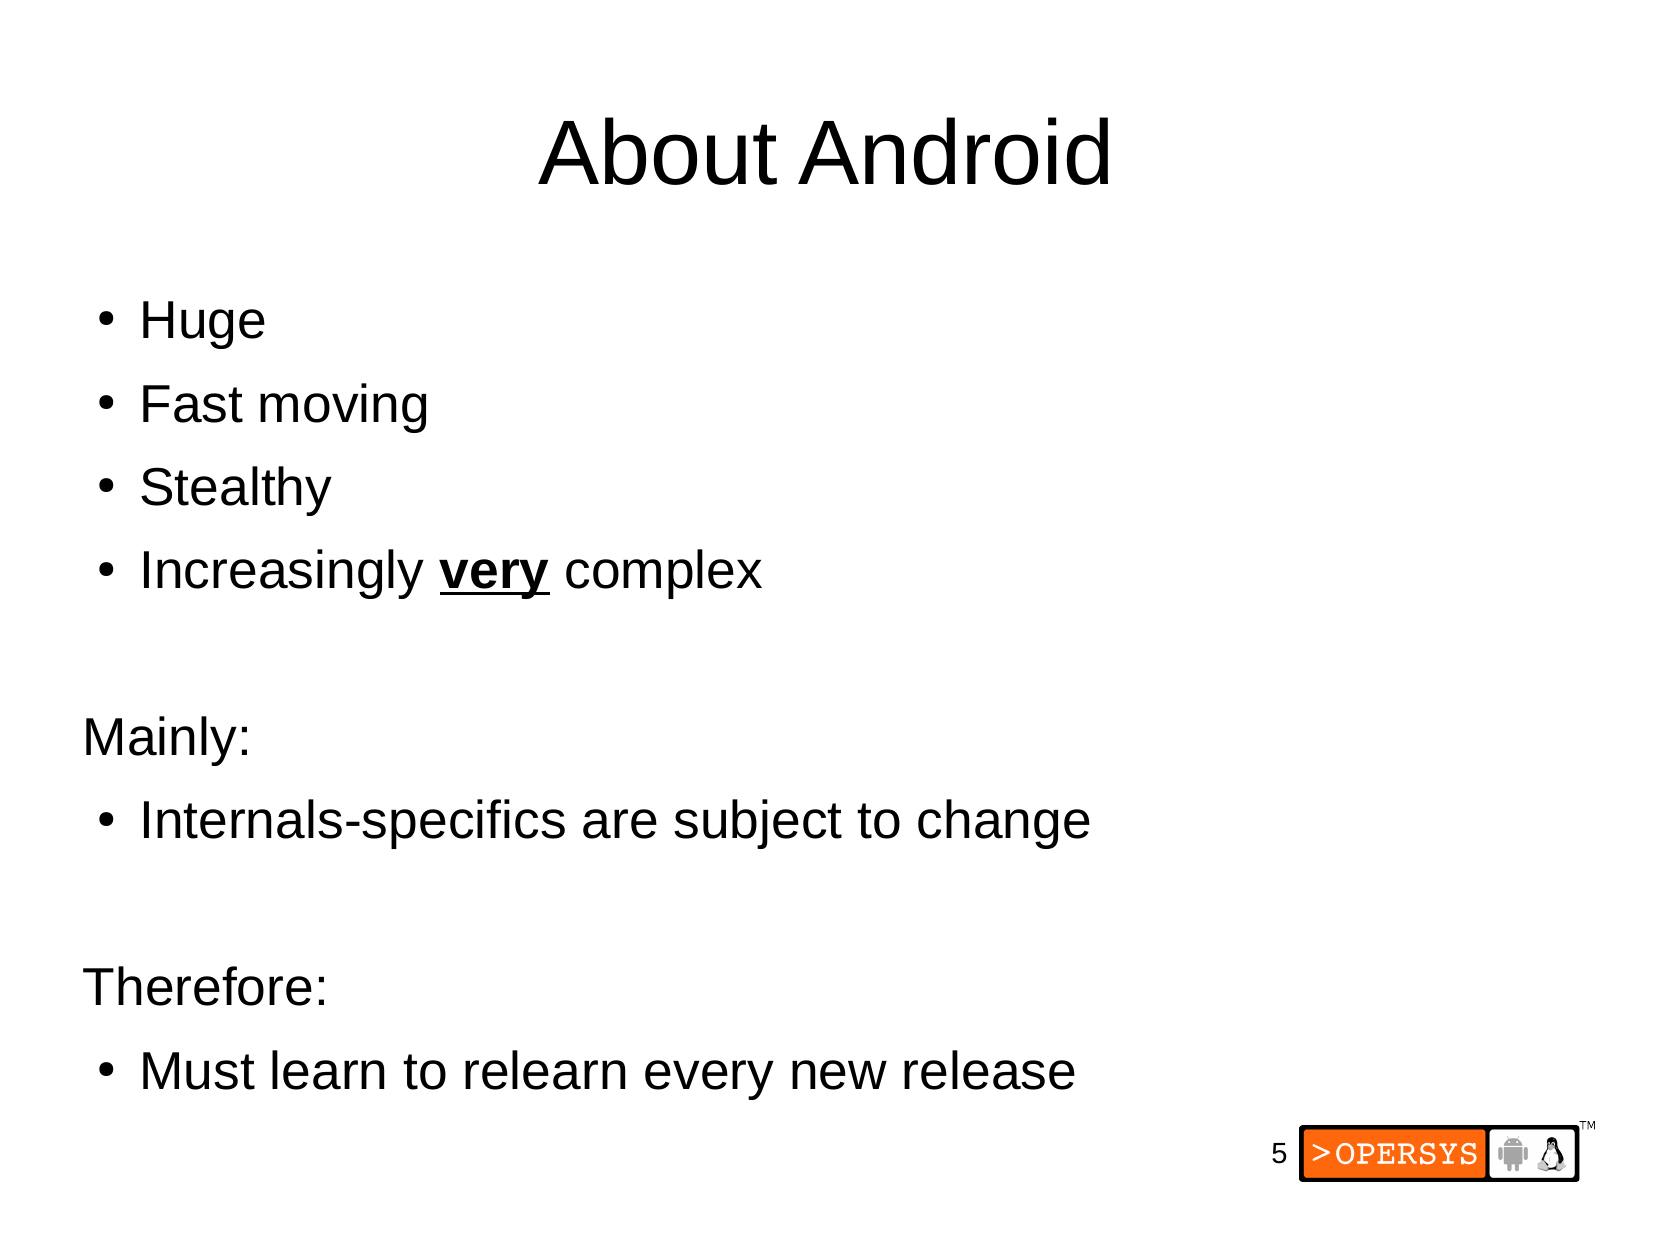

# About Android
Huge
Fast moving
Stealthy
Increasingly very complex
Mainly:
Internals-specifics are subject to change
Therefore:
Must learn to relearn every new release